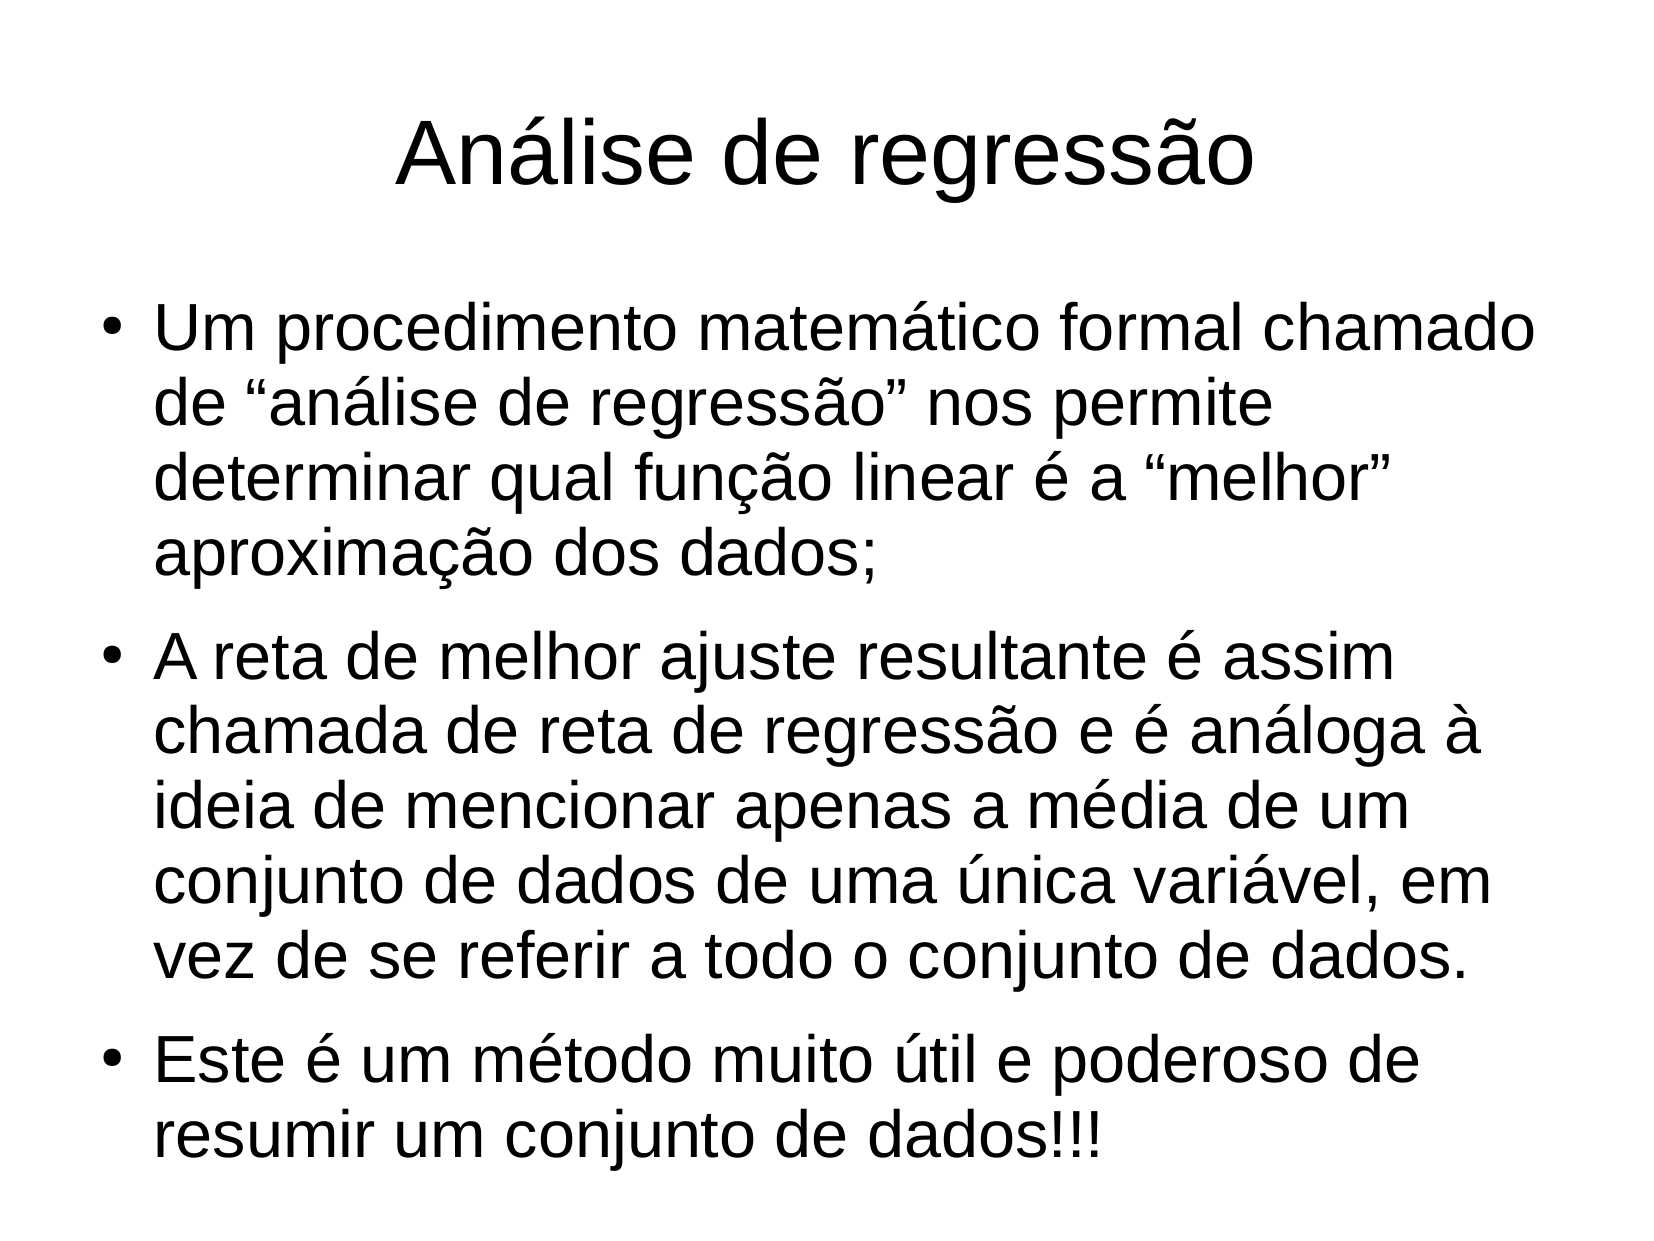

# Análise de regressão
Um procedimento matemático formal chamado de “análise de regressão” nos permite determinar qual função linear é a “melhor” aproximação dos dados;
A reta de melhor ajuste resultante é assim chamada de reta de regressão e é análoga à ideia de mencionar apenas a média de um conjunto de dados de uma única variável, em vez de se referir a todo o conjunto de dados.
Este é um método muito útil e poderoso de resumir um conjunto de dados!!!